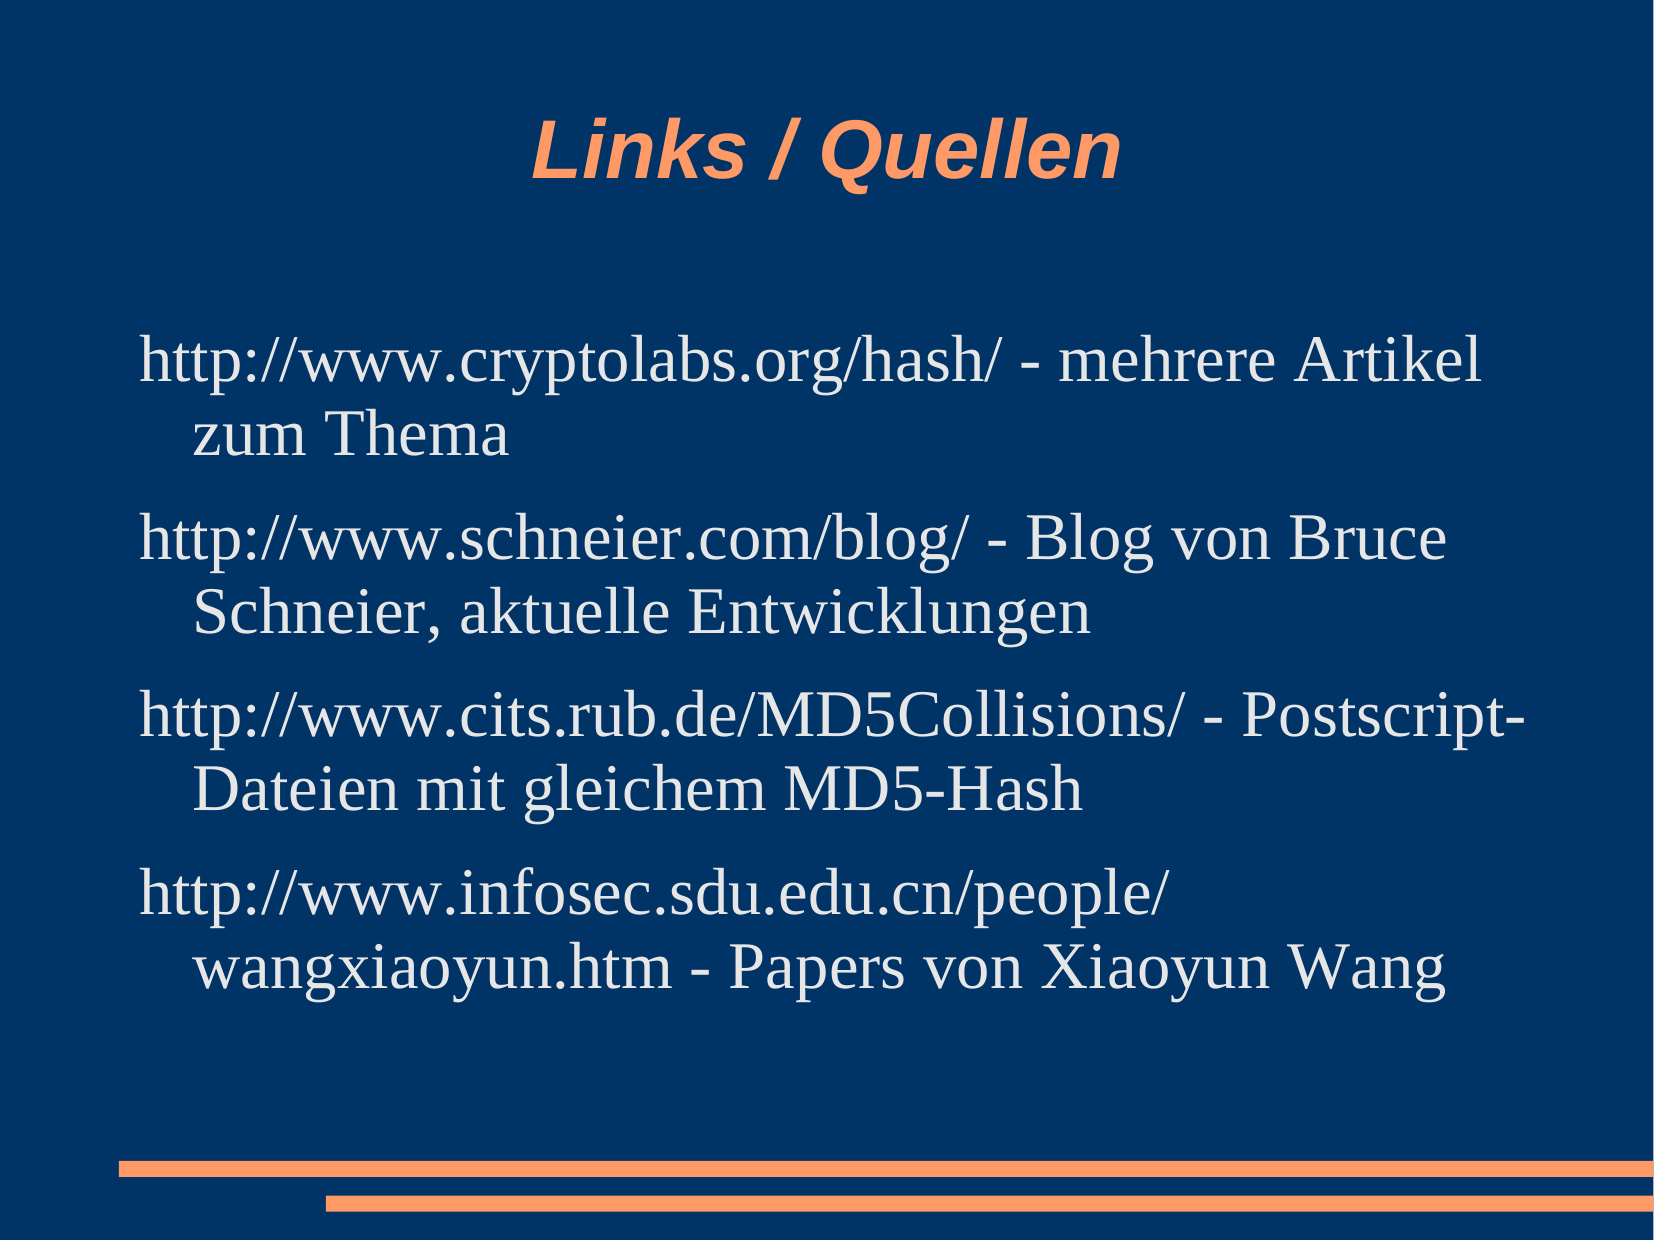

# Links / Quellen
http://www.cryptolabs.org/hash/ - mehrere Artikel zum Thema
http://www.schneier.com/blog/ - Blog von Bruce Schneier, aktuelle Entwicklungen
http://www.cits.rub.de/MD5Collisions/ - Postscript-Dateien mit gleichem MD5-Hash
http://www.infosec.sdu.edu.cn/people/wangxiaoyun.htm - Papers von Xiaoyun Wang